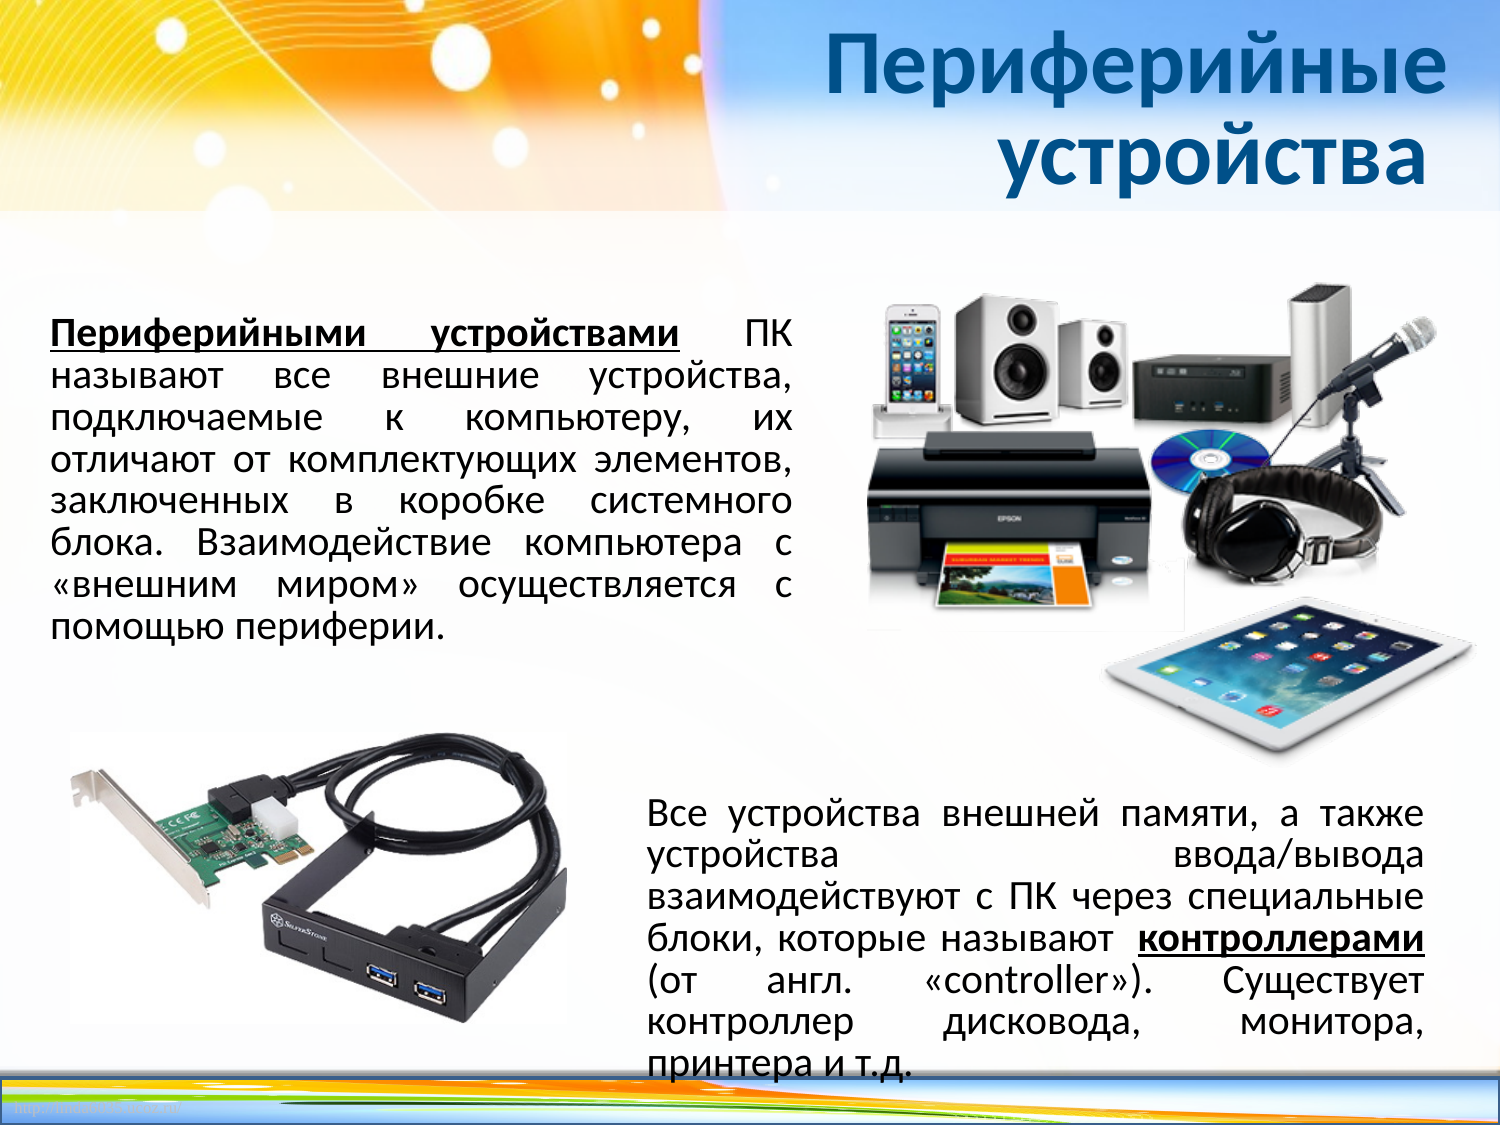

# Периферийные устройства
Периферийными устройствами ПК называют все внешние устройства, подключаемые к компьютеру, их отличают от комплектующих элементов, заключенных в коробке системного блока. Взаимодействие компьютера с «внешним миром» осуществляется с помощью периферии.
Все устройства внешней памяти, а также устройства ввода/вывода взаимодействуют с ПК через специальные блоки, которые называют  контроллерами (от англ. «controller»). Существует контроллер дисковода,  монитора, принтера и т.д.